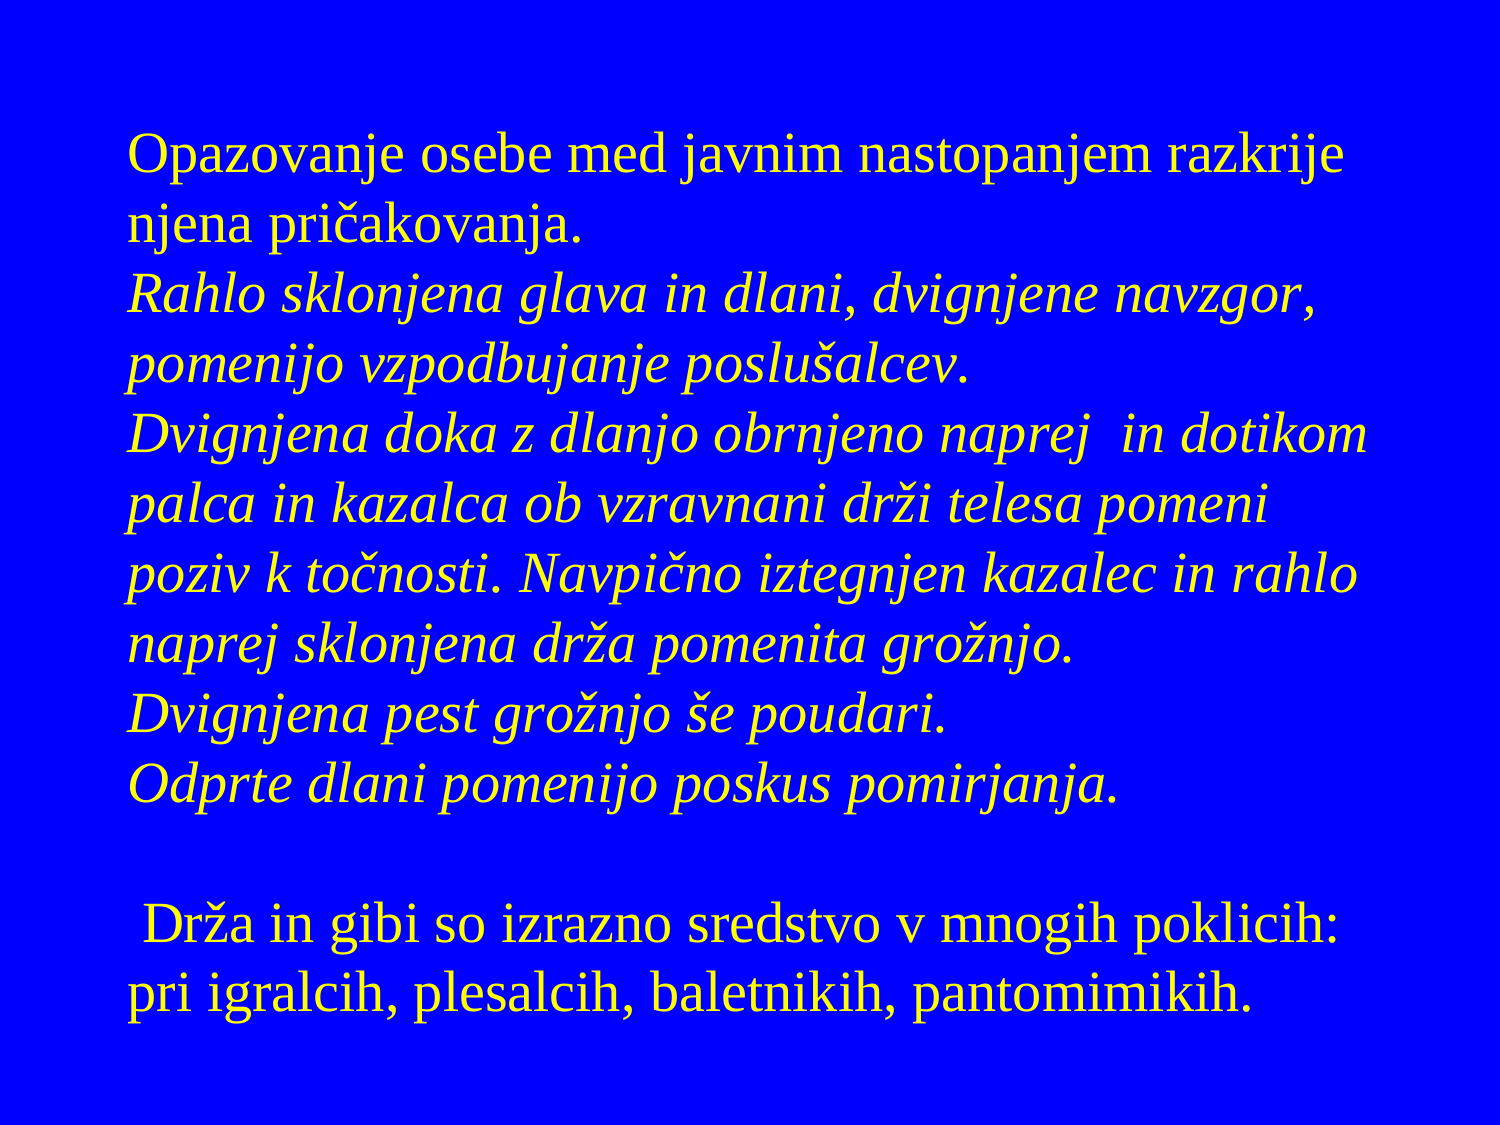

# Opazovanje osebe med javnim nastopanjem razkrije njena pričakovanja. Rahlo sklonjena glava in dlani, dvignjene navzgor, pomenijo vzpodbujanje poslušalcev. Dvignjena doka z dlanjo obrnjeno naprej in dotikom palca in kazalca ob vzravnani drži telesa pomeni poziv k točnosti. Navpično iztegnjen kazalec in rahlo naprej sklonjena drža pomenita grožnjo. Dvignjena pest grožnjo še poudari. Odprte dlani pomenijo poskus pomirjanja.    Drža in gibi so izrazno sredstvo v mnogih poklicih: pri igralcih, plesalcih, baletnikih, pantomimikih.